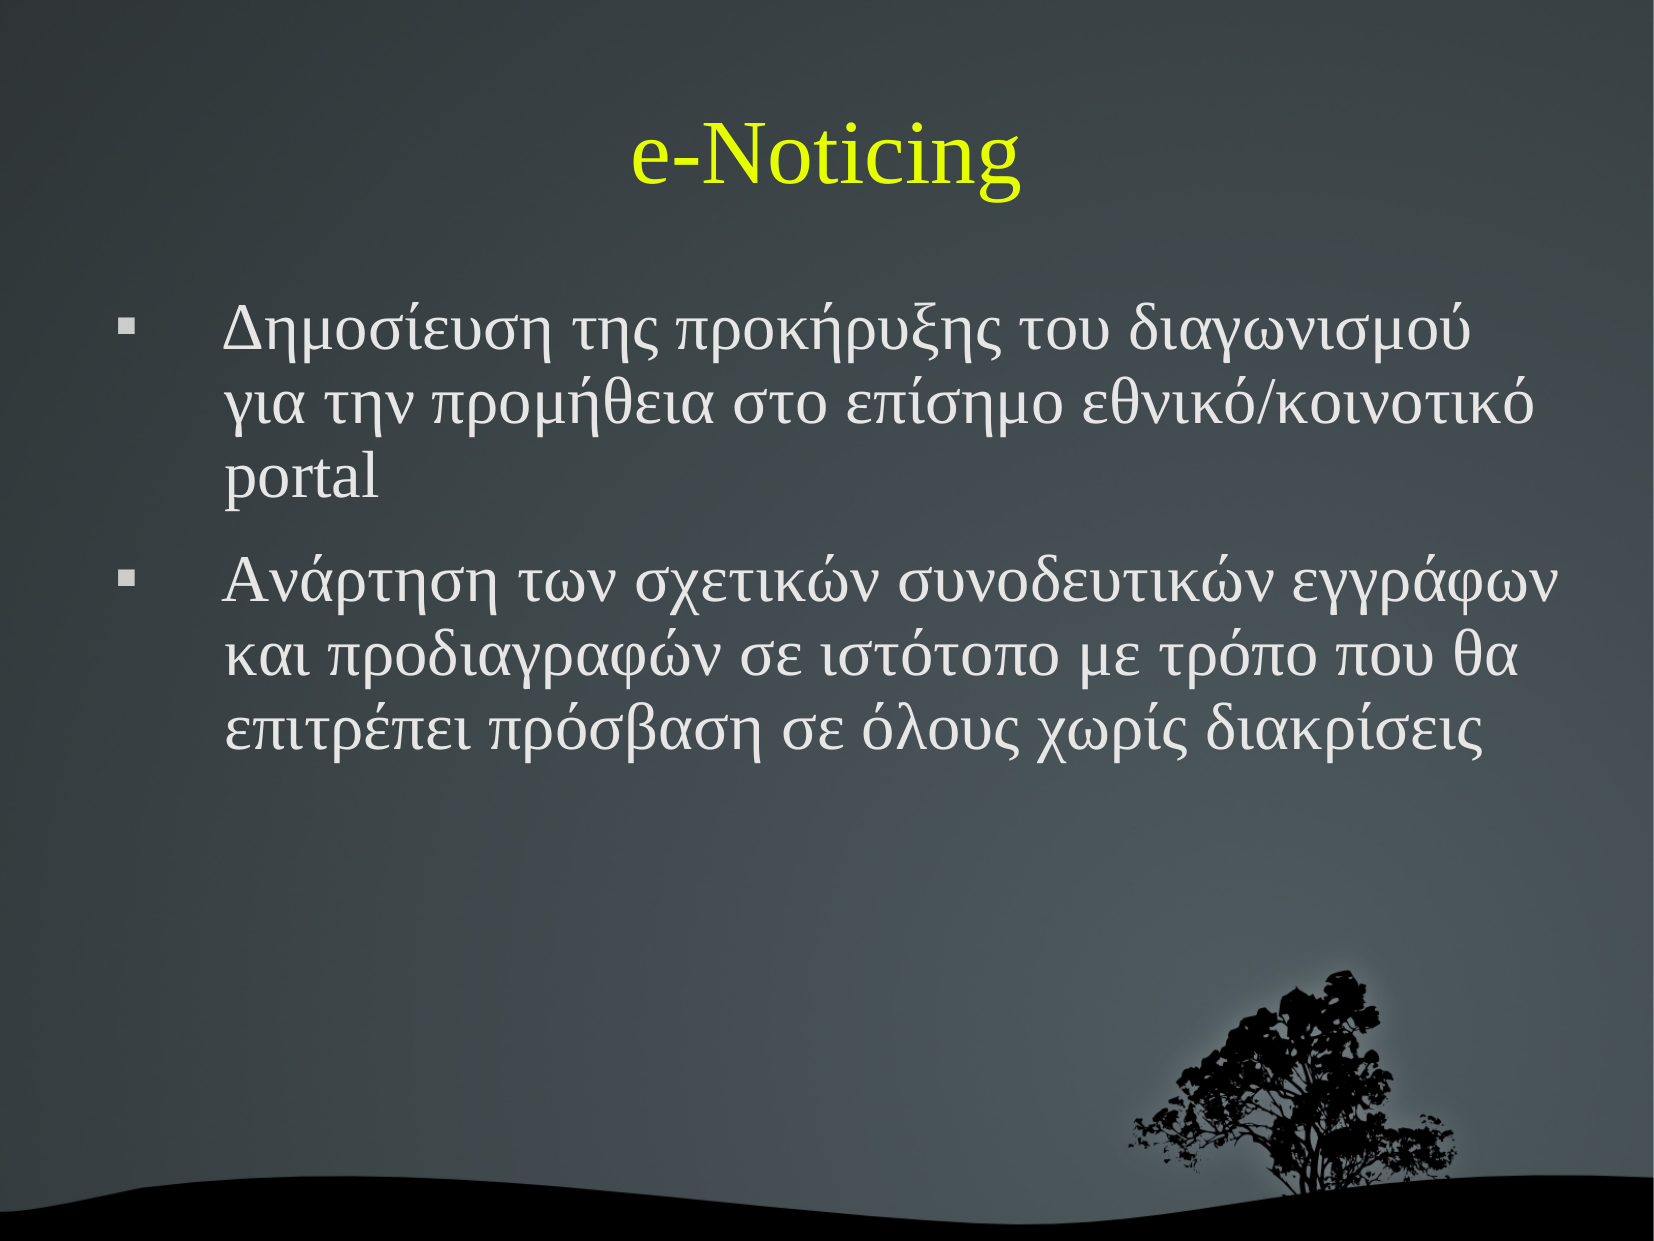

# e-Noticing
 Δημοσίευση της προκήρυξης του διαγωνισμού για την προμήθεια στο επίσημο εθνικό/κοινοτικό portal
 Ανάρτηση των σχετικών συνοδευτικών εγγράφων και προδιαγραφών σε ιστότοπο με τρόπο που θα επιτρέπει πρόσβαση σε όλους χωρίς διακρίσεις